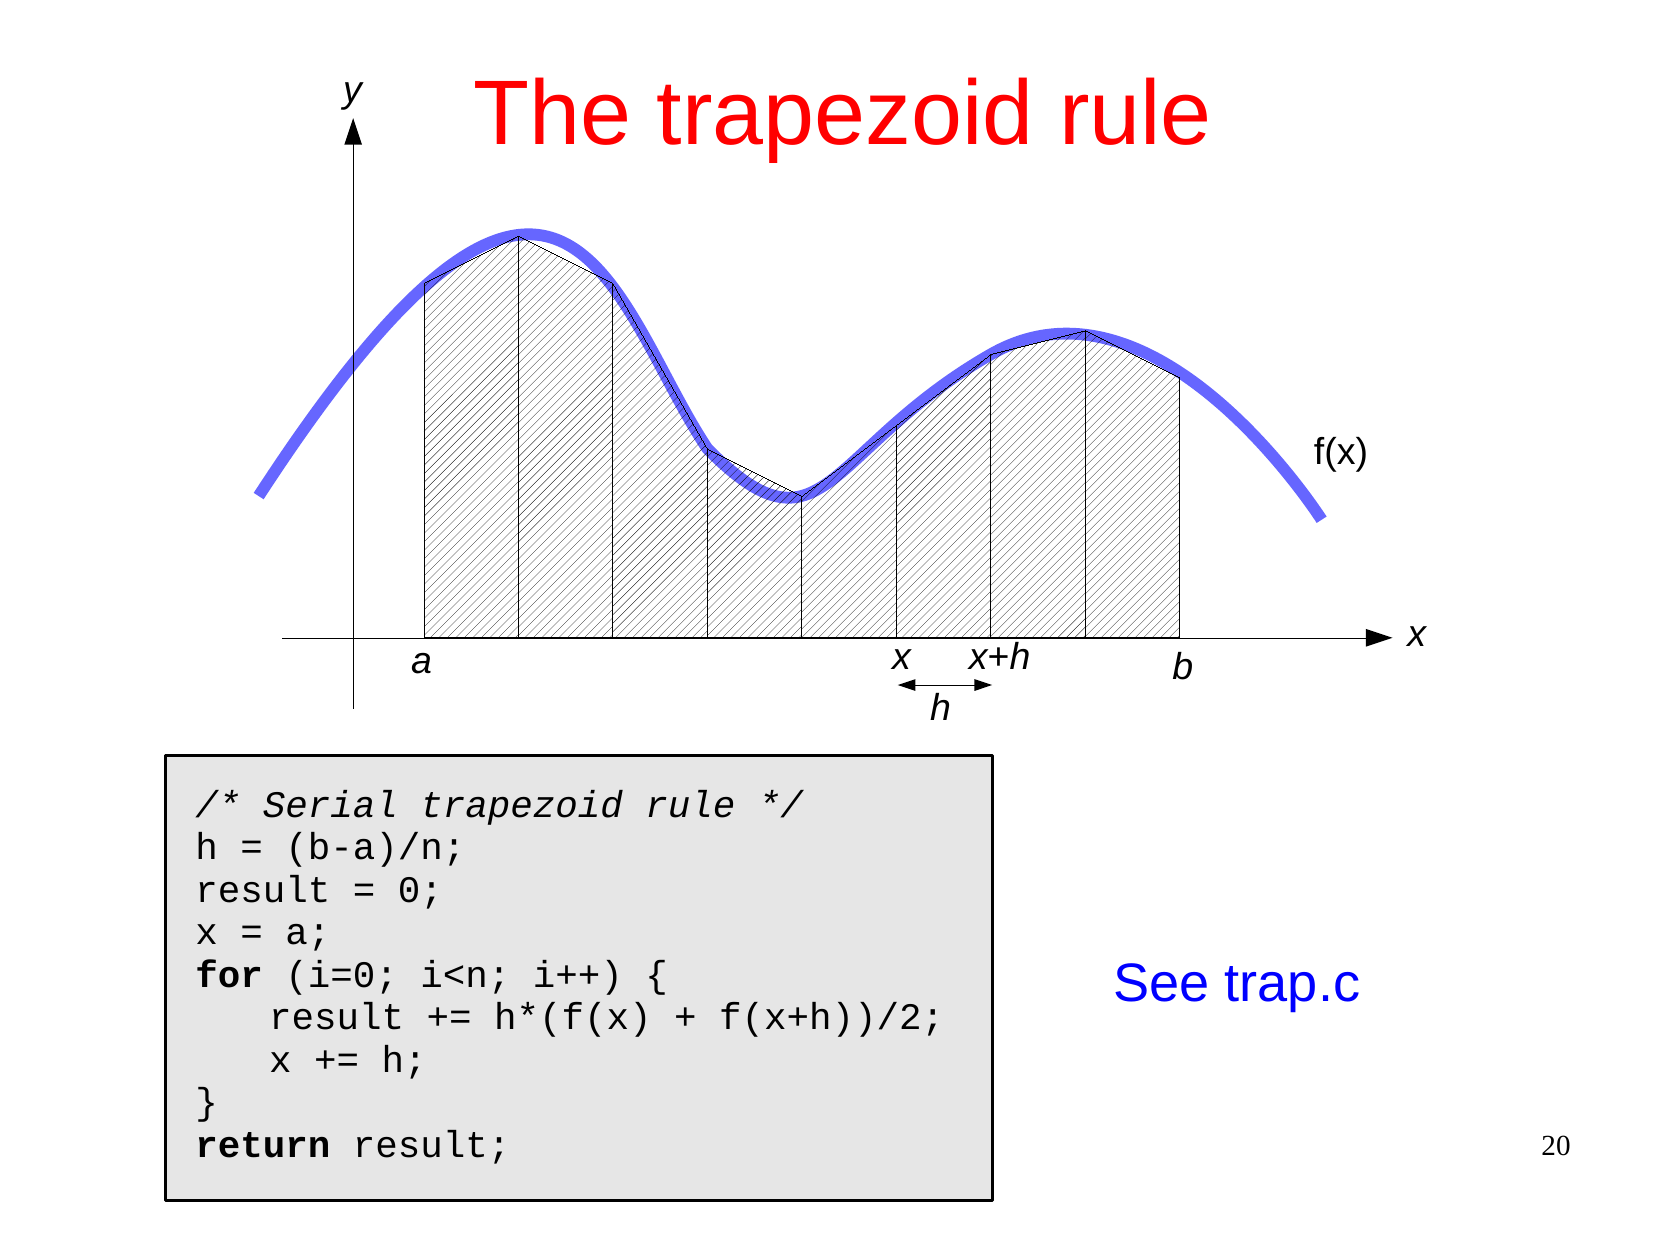

# The trapezoid rule
y
f(x)
x
x
x+h
a
b
h
/* Serial trapezoid rule */
h = (b-a)/n;
result = 0;
x = a;
for (i=0; i<n; i++) {
	result += h*(f(x) + f(x+h))/2;
	x += h;
}
return result;
See trap.c
OpenMP Programming
20